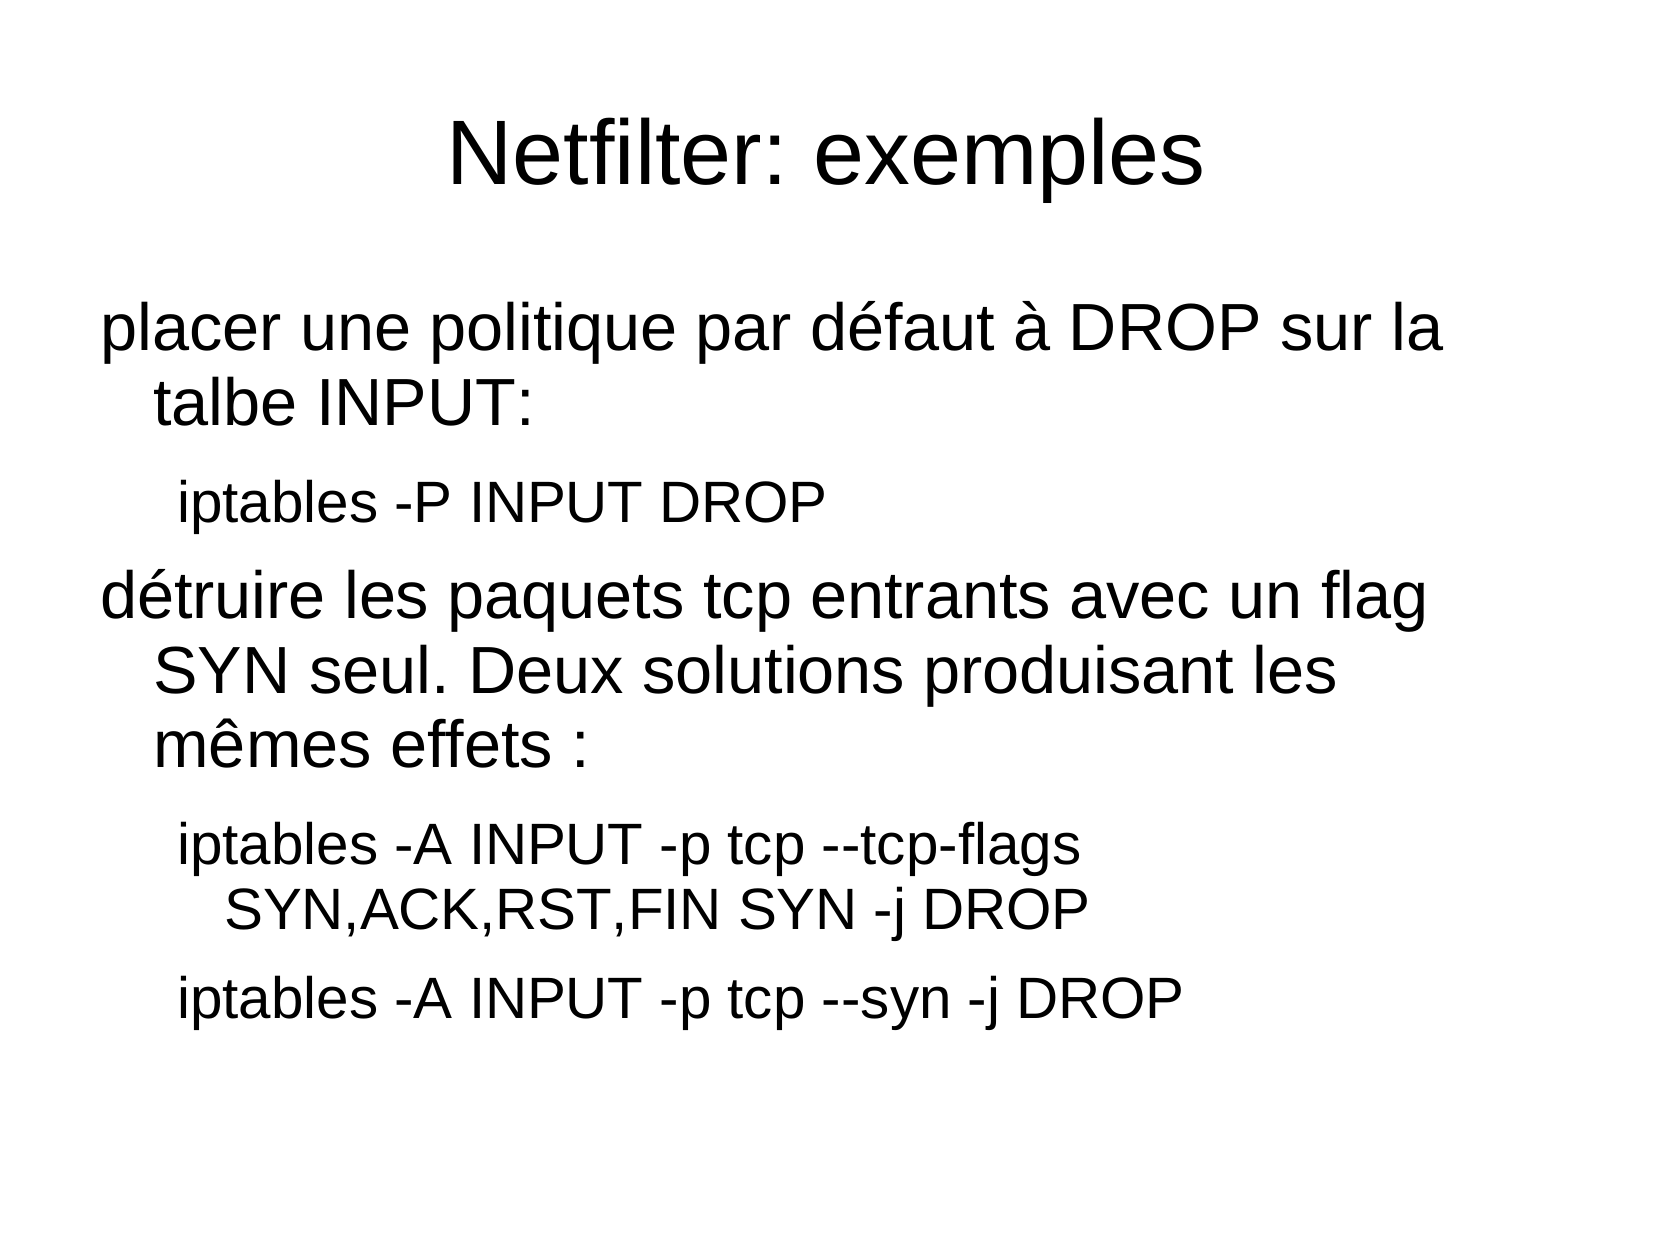

# Netfilter: exemples
placer une politique par défaut à DROP sur la talbe INPUT:
iptables -P INPUT DROP
détruire les paquets tcp entrants avec un flag SYN seul. Deux solutions produisant les mêmes effets :
iptables -A INPUT -p tcp --tcp-flags SYN,ACK,RST,FIN SYN -j DROP
iptables -A INPUT -p tcp --syn -j DROP